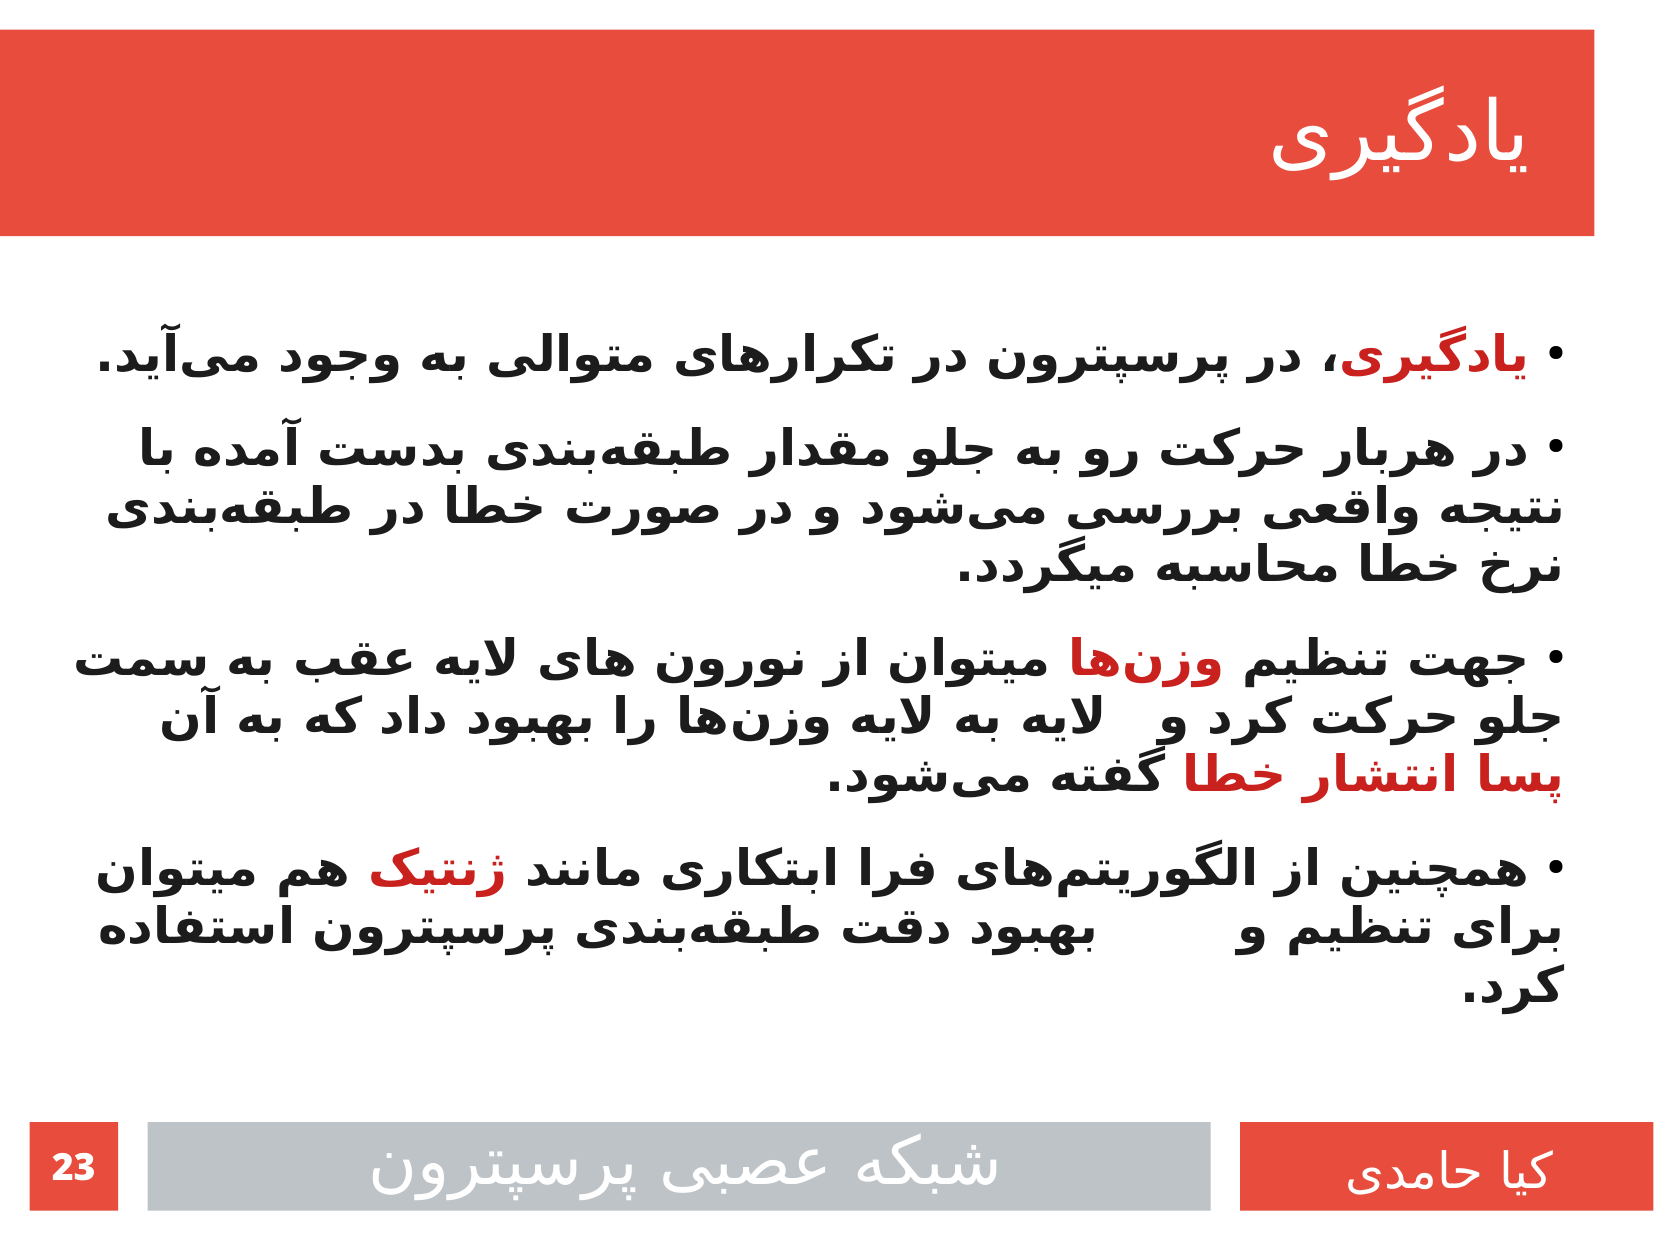

یادگیری
# یادگیری، در پرسپترون در تکرارهای متوالی به وجود می‌آید.
 در هربار حرکت رو به جلو مقدار طبقه‌بندی بدست آمده با نتیجه واقعی بررسی می‌شود و در صورت خطا در طبقه‌بندی نرخ خطا محاسبه میگردد.
 جهت تنظیم وزن‌ها میتوان از نورون های لایه عقب به سمت جلو حرکت کرد و لایه به لایه وزن‌ها را بهبود داد که به آن پسا انتشار خطا گفته می‌شود.
 همچنین از الگوریتم‌های فرا ابتکاری مانند ژنتیک هم میتوان برای تنظیم و بهبود دقت طبقه‌بندی پرسپترون استفاده کرد.
23
 شبکه عصبی پرسپترون
کیا حامدی